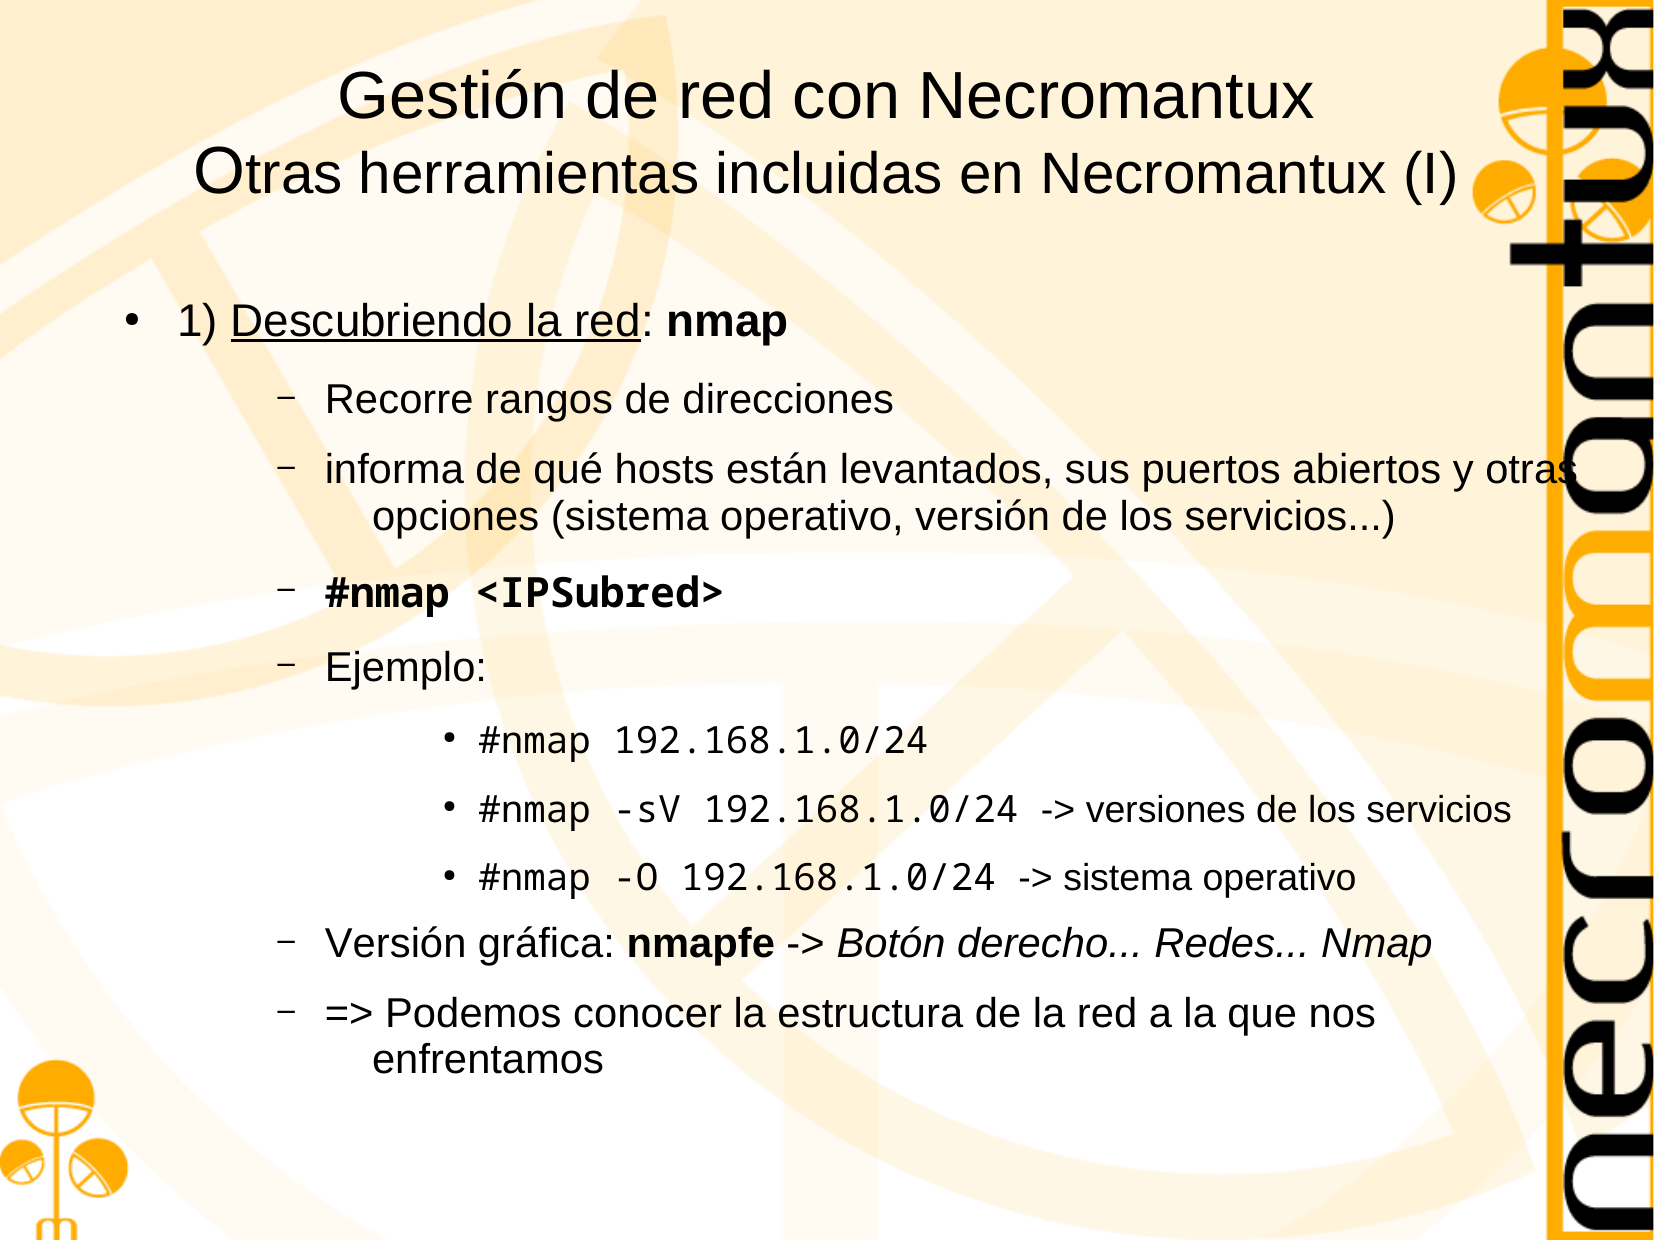

# Gestión de red con Necromantux Otras herramientas incluidas en Necromantux (I)
1) Descubriendo la red: nmap
Recorre rangos de direcciones
informa de qué hosts están levantados, sus puertos abiertos y otras opciones (sistema operativo, versión de los servicios...)
#nmap <IPSubred>
Ejemplo:
#nmap 192.168.1.0/24
#nmap -sV 192.168.1.0/24 -> versiones de los servicios
#nmap -O 192.168.1.0/24 -> sistema operativo
Versión gráfica: nmapfe -> Botón derecho... Redes... Nmap
=> Podemos conocer la estructura de la red a la que nos enfrentamos